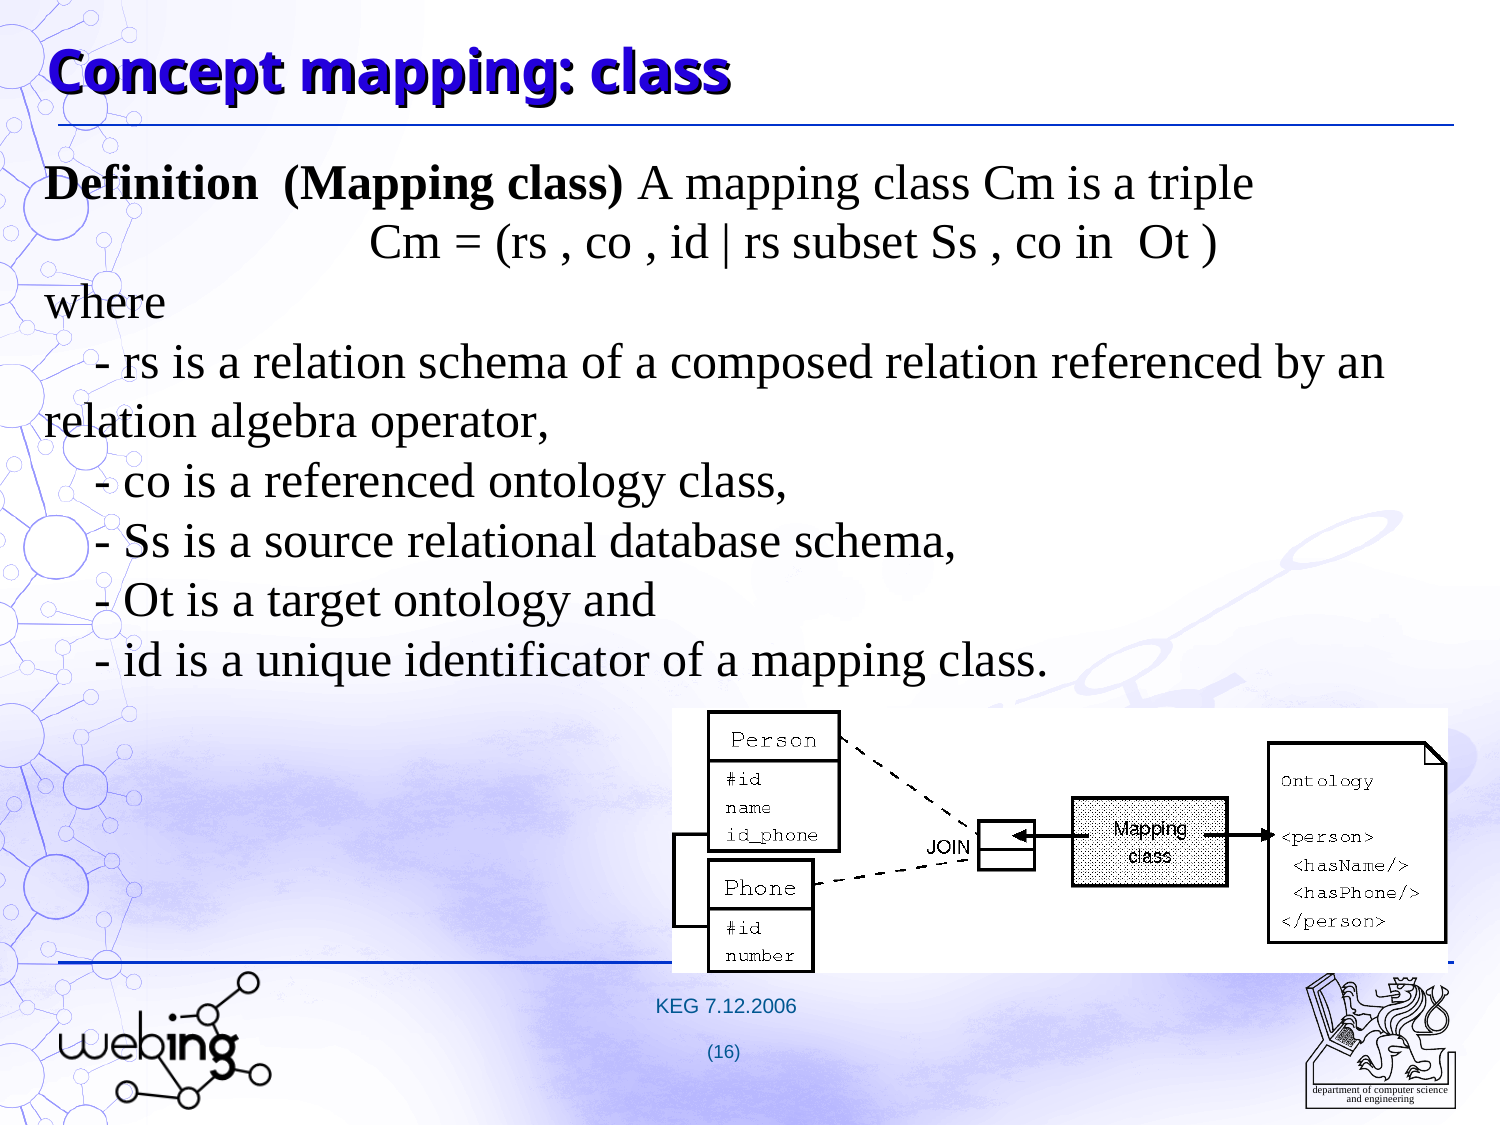

# Concept mapping: class
Definition (Mapping class) A mapping class Cm is a triple
 Cm = (rs , co , id | rs subset Ss , co in Ot )
where
 - rs is a relation schema of a composed relation referenced by an relation algebra operator,
 - co is a referenced ontology class,
 - Ss is a source relational database schema,
 - Ot is a target ontology and
 - id is a unique identificator of a mapping class.